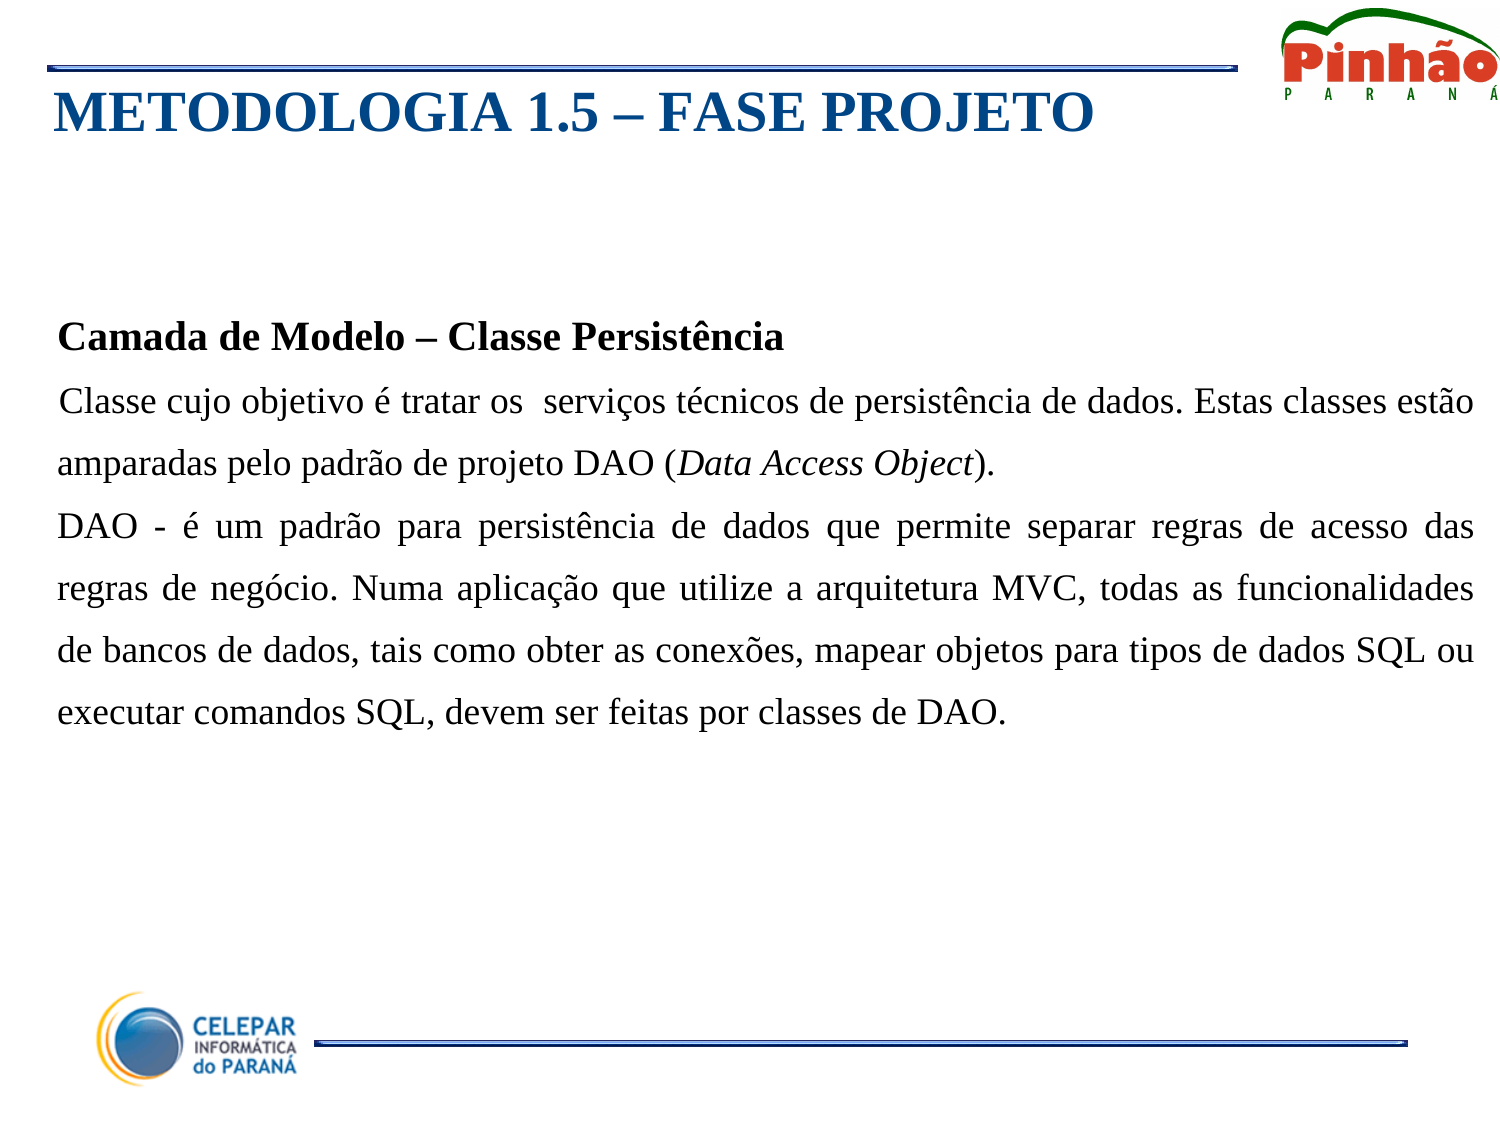

METODOLOGIA 1.5 – FASE PROJETO
Camada de Modelo – Classe Persistência
Classe cujo objetivo é tratar os serviços técnicos de persistência de dados. Estas classes estão amparadas pelo padrão de projeto DAO (Data Access Object).
DAO - é um padrão para persistência de dados que permite separar regras de acesso das regras de negócio. Numa aplicação que utilize a arquitetura MVC, todas as funcionalidades de bancos de dados, tais como obter as conexões, mapear objetos para tipos de dados SQL ou executar comandos SQL, devem ser feitas por classes de DAO.